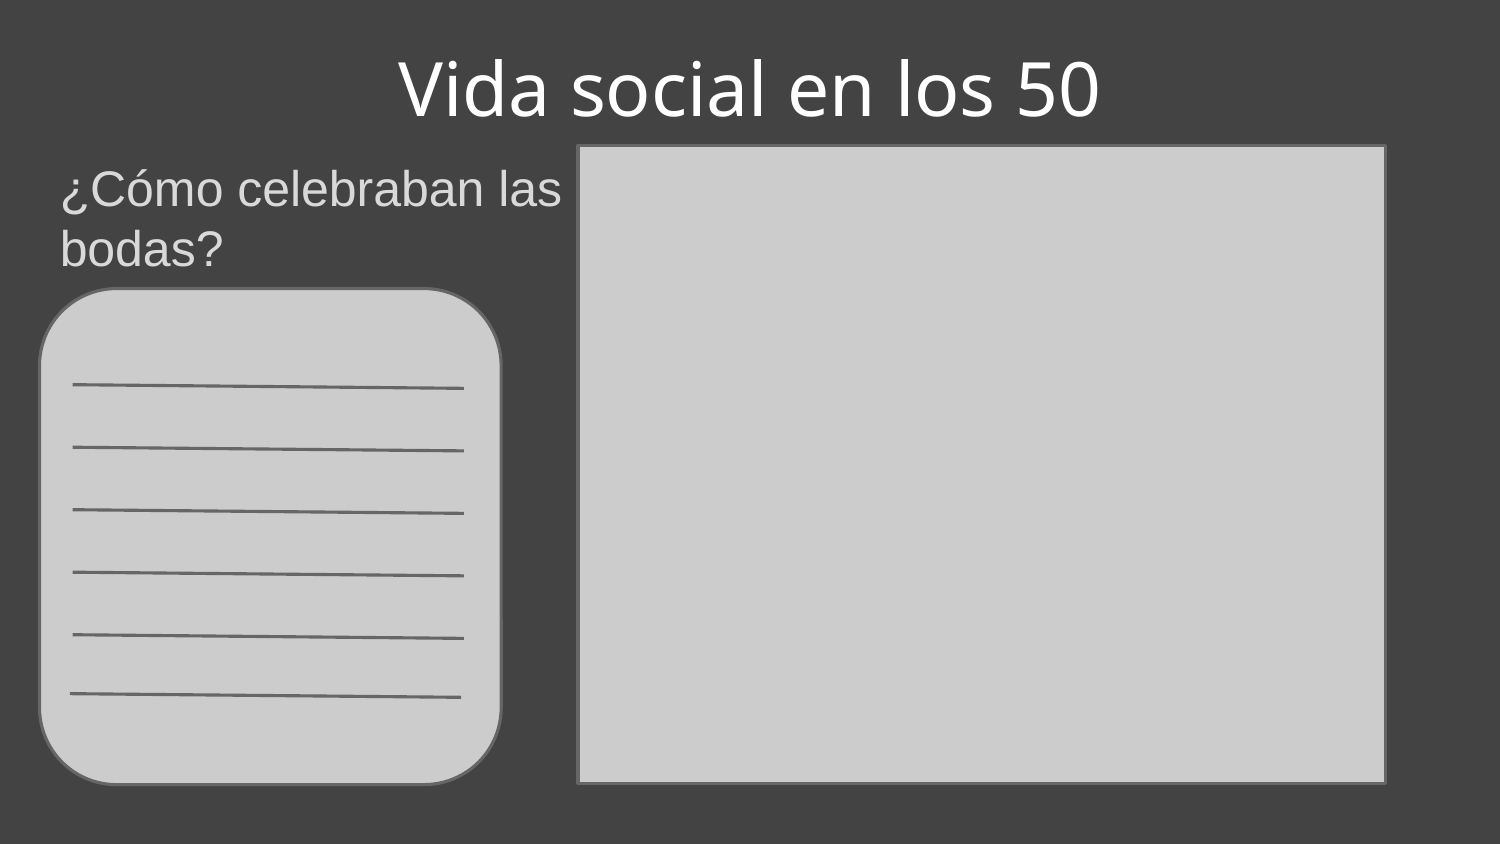

Vida social en los 50
¿Cómo celebraban las bodas?